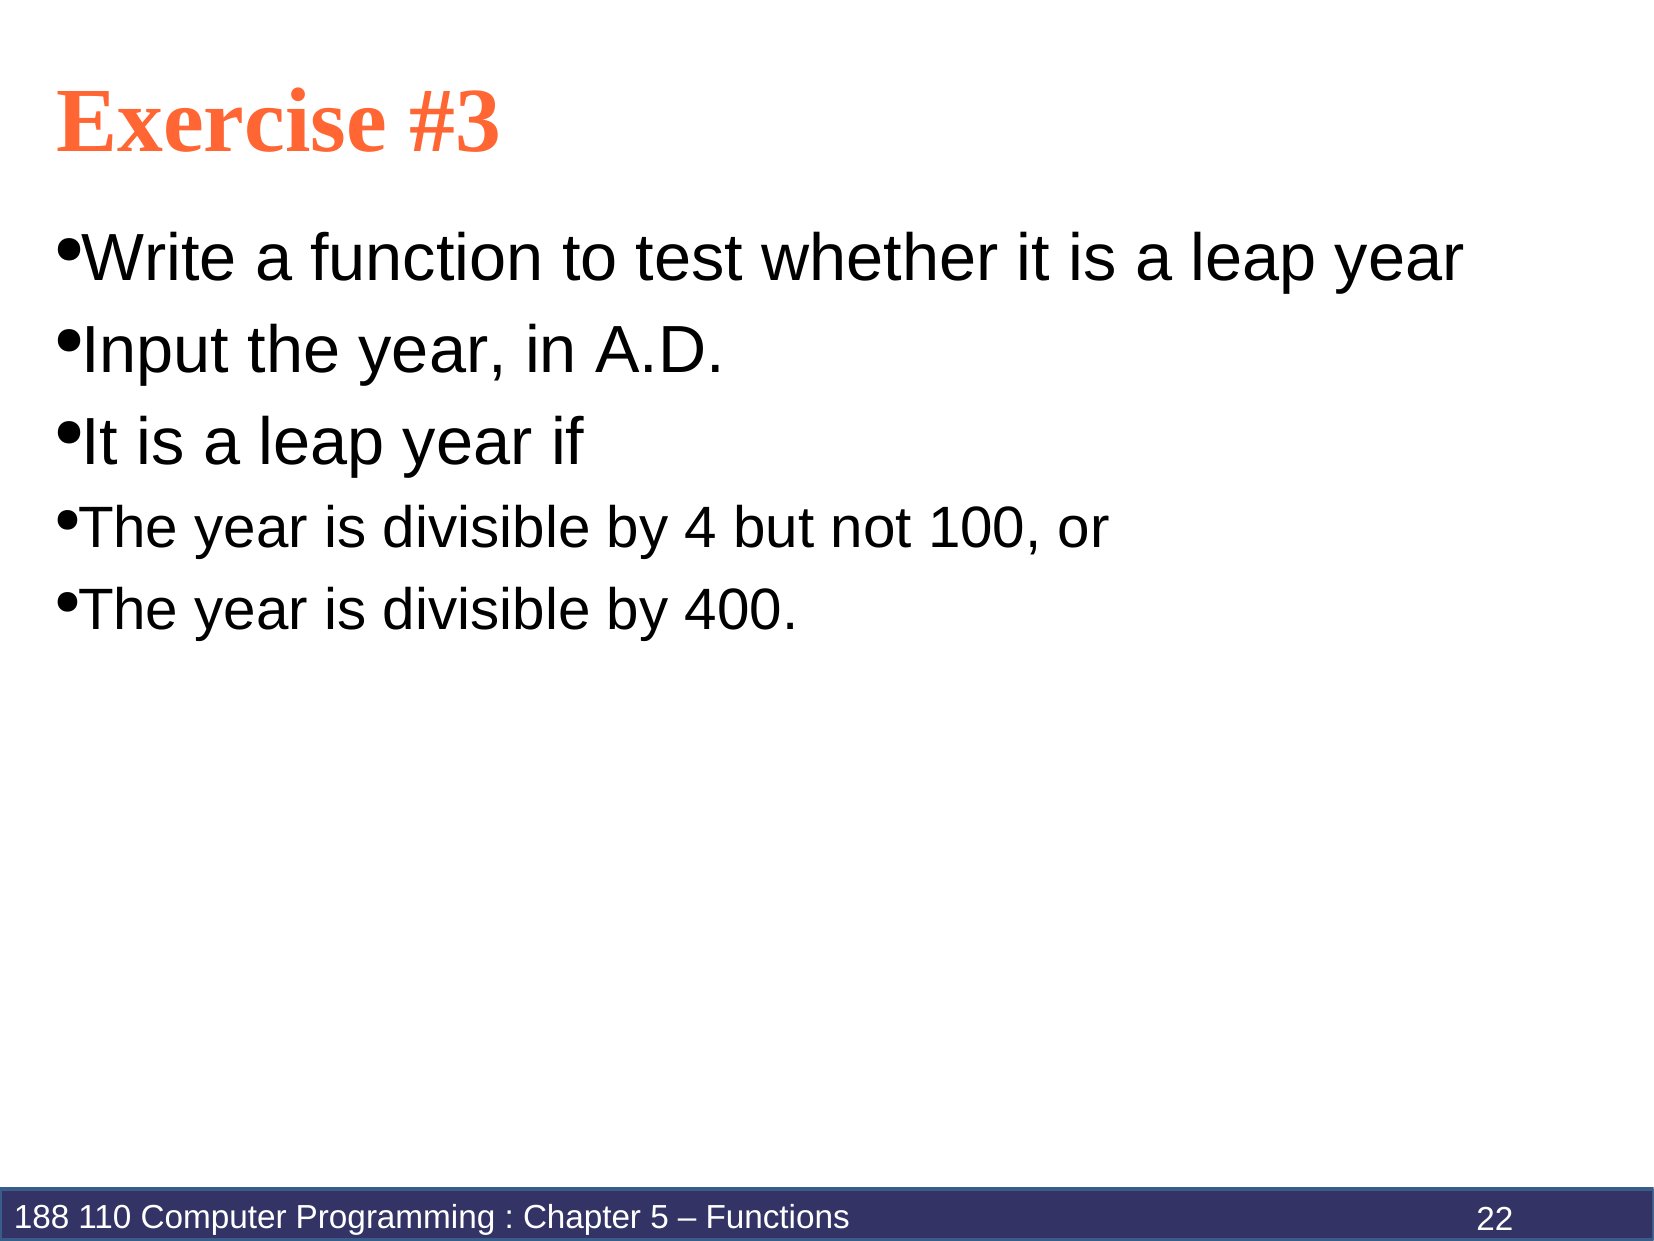

# Exercise #3
Write a function to test whether it is a leap year
Input the year, in A.D.
It is a leap year if
The year is divisible by 4 but not 100, or
The year is divisible by 400.